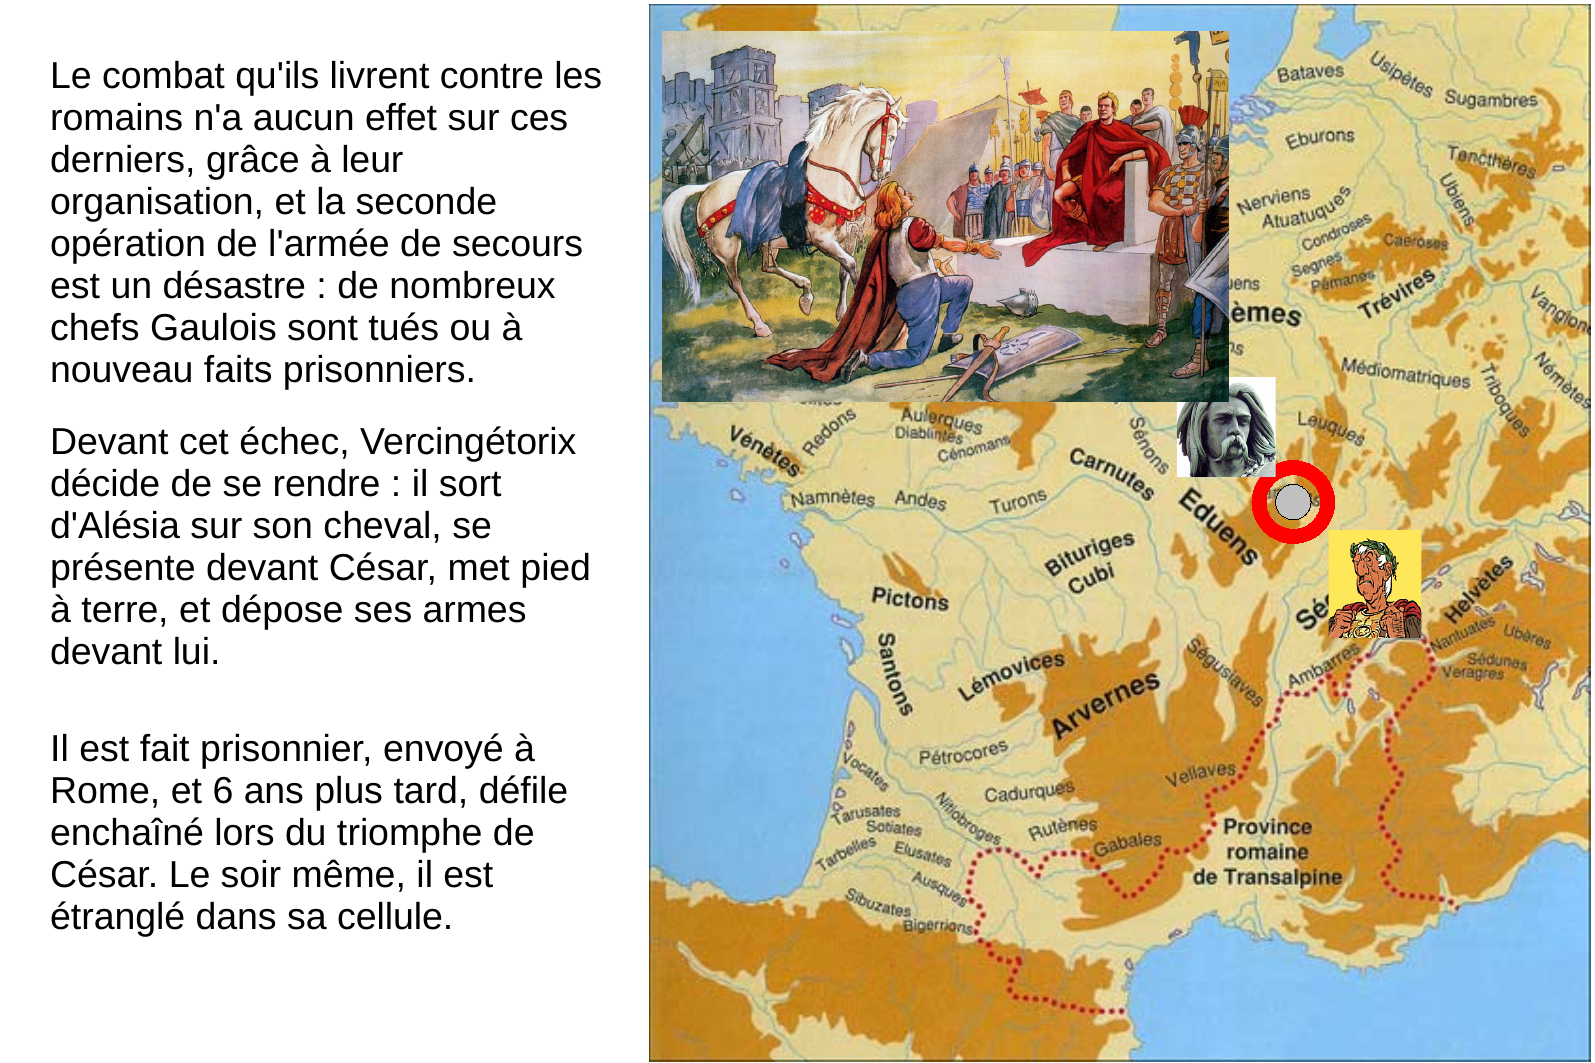

Le combat qu'ils livrent contre les romains n'a aucun effet sur ces derniers, grâce à leur organisation, et la seconde opération de l'armée de secours est un désastre : de nombreux chefs Gaulois sont tués ou à nouveau faits prisonniers.
Devant cet échec, Vercingétorix décide de se rendre : il sort d'Alésia sur son cheval, se présente devant César, met pied à terre, et dépose ses armes devant lui.
Il est fait prisonnier, envoyé à Rome, et 6 ans plus tard, défile enchaîné lors du triomphe de César. Le soir même, il est étranglé dans sa cellule.